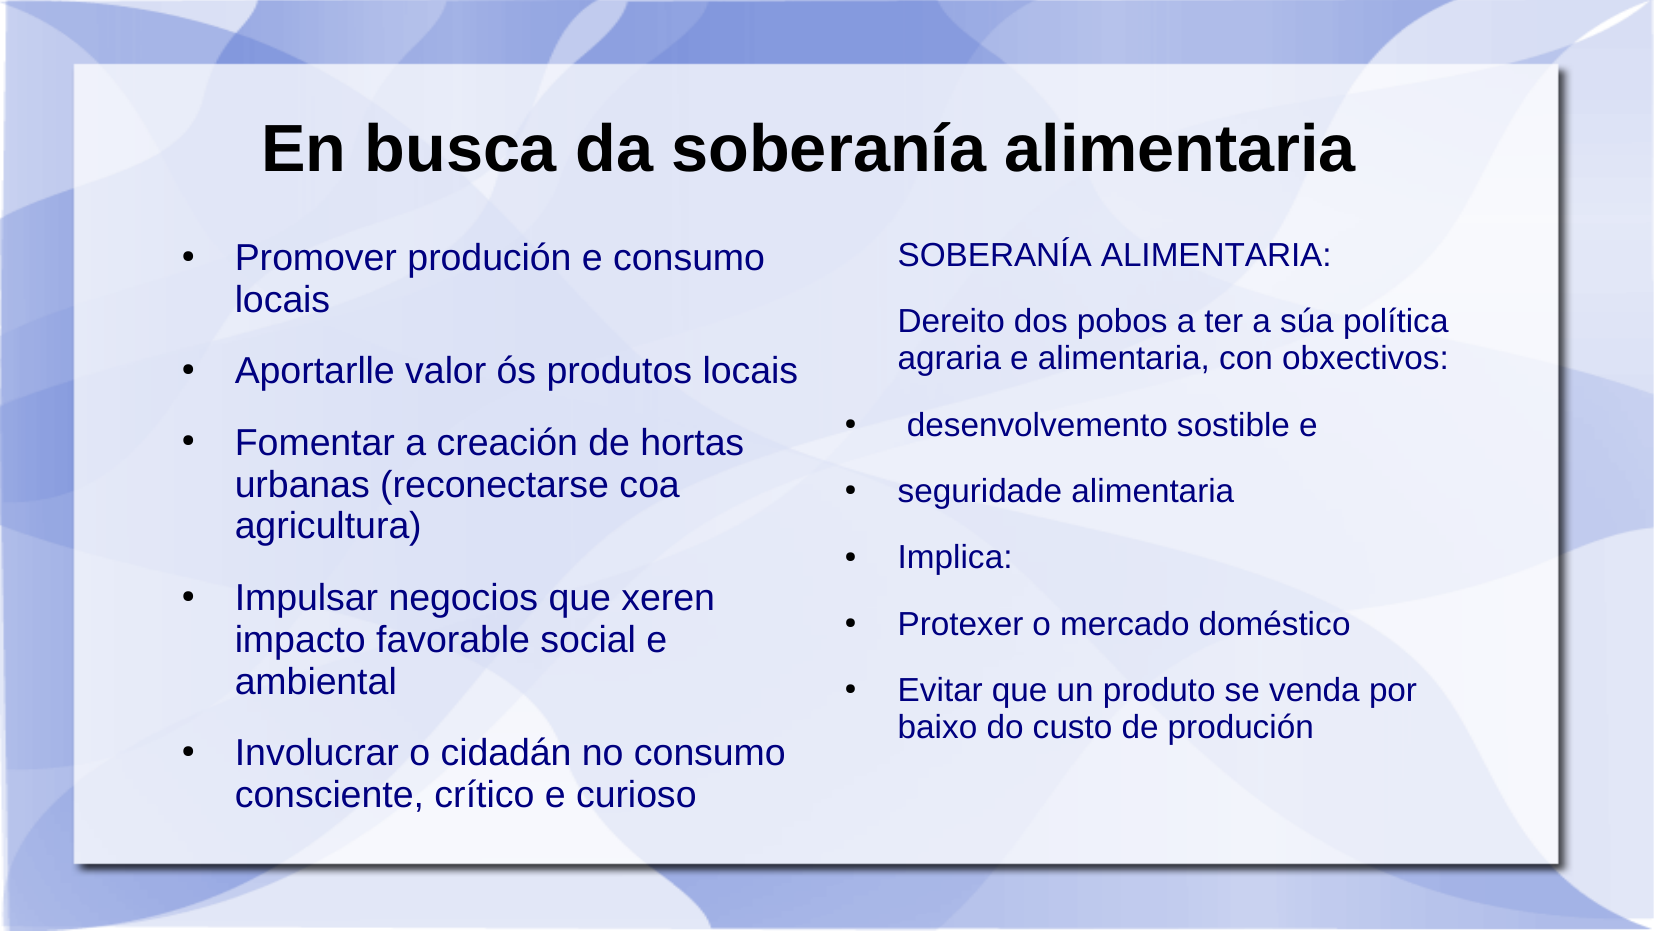

# En busca da soberanía alimentaria
Promover produción e consumo locais
Aportarlle valor ós produtos locais
Fomentar a creación de hortas urbanas (reconectarse coa agricultura)
Impulsar negocios que xeren impacto favorable social e ambiental
Involucrar o cidadán no consumo consciente, crítico e curioso
SOBERANÍA ALIMENTARIA:
Dereito dos pobos a ter a súa política agraria e alimentaria, con obxectivos:
 desenvolvemento sostible e
seguridade alimentaria
Implica:
Protexer o mercado doméstico
Evitar que un produto se venda por baixo do custo de produción